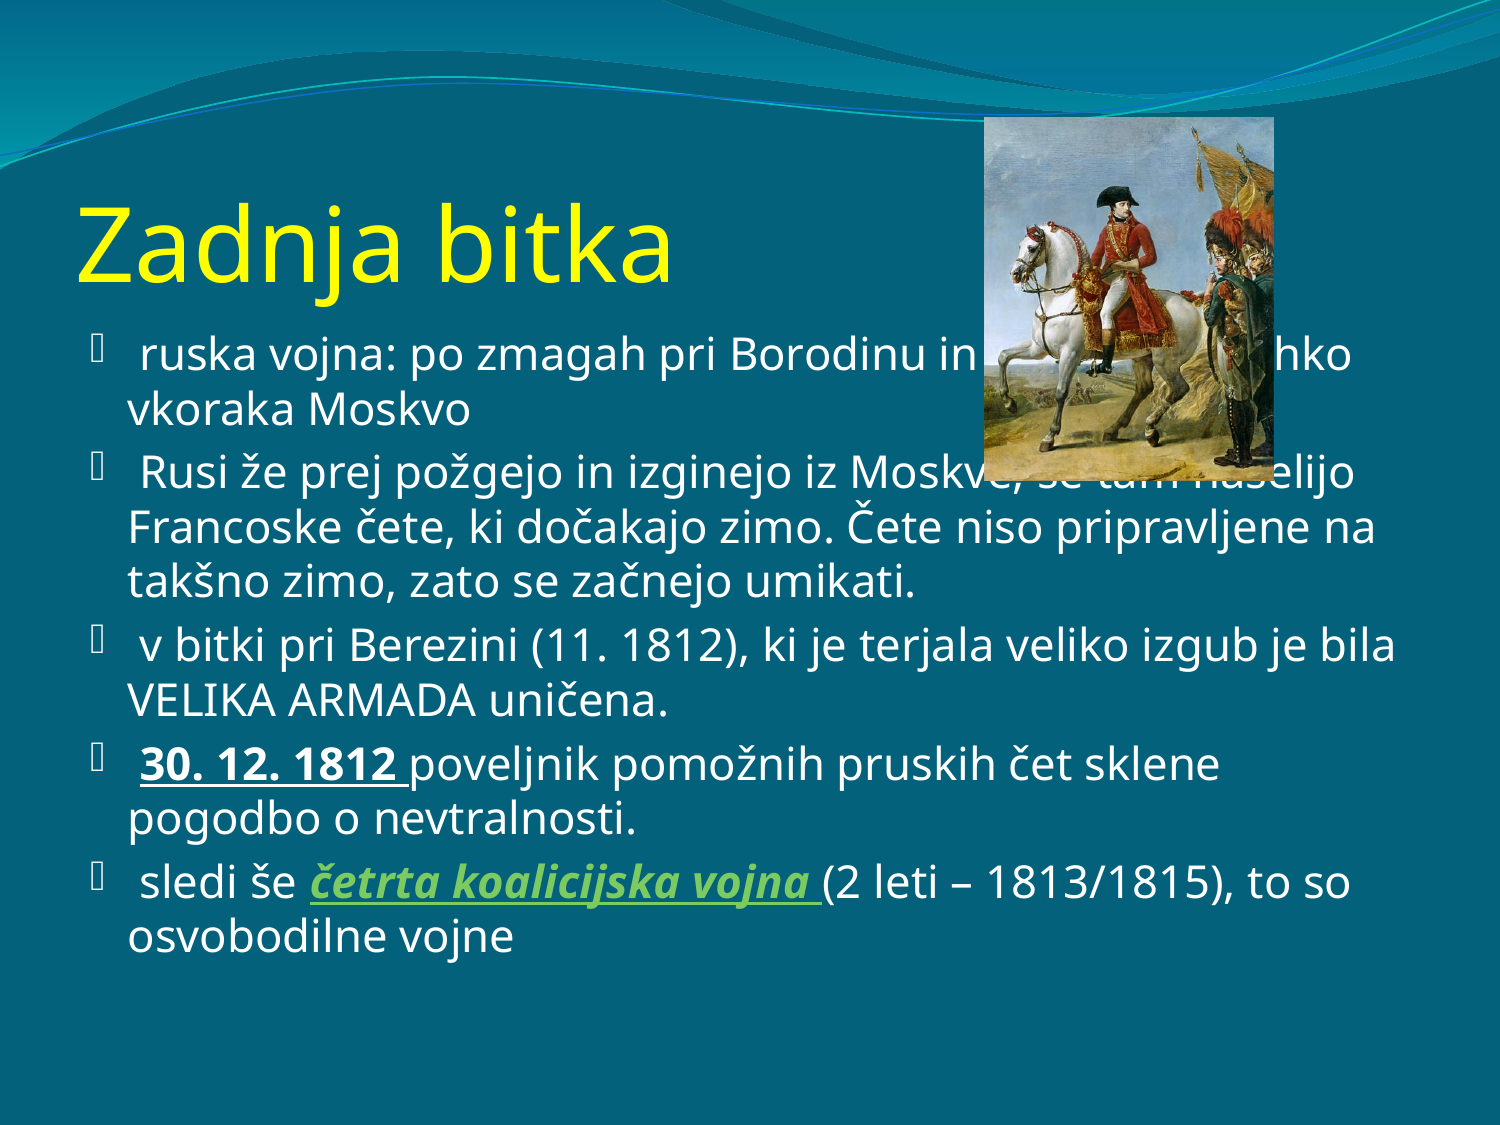

# Zadnja bitka
 ruska vojna: po zmagah pri Borodinu in Smolensku lahko vkoraka Moskvo
 Rusi že prej požgejo in izginejo iz Moskve, se tam naselijo Francoske čete, ki dočakajo zimo. Čete niso pripravljene na takšno zimo, zato se začnejo umikati.
 v bitki pri Berezini (11. 1812), ki je terjala veliko izgub je bila VELIKA ARMADA uničena.
 30. 12. 1812 poveljnik pomožnih pruskih čet sklene pogodbo o nevtralnosti.
 sledi še četrta koalicijska vojna (2 leti – 1813/1815), to so osvobodilne vojne